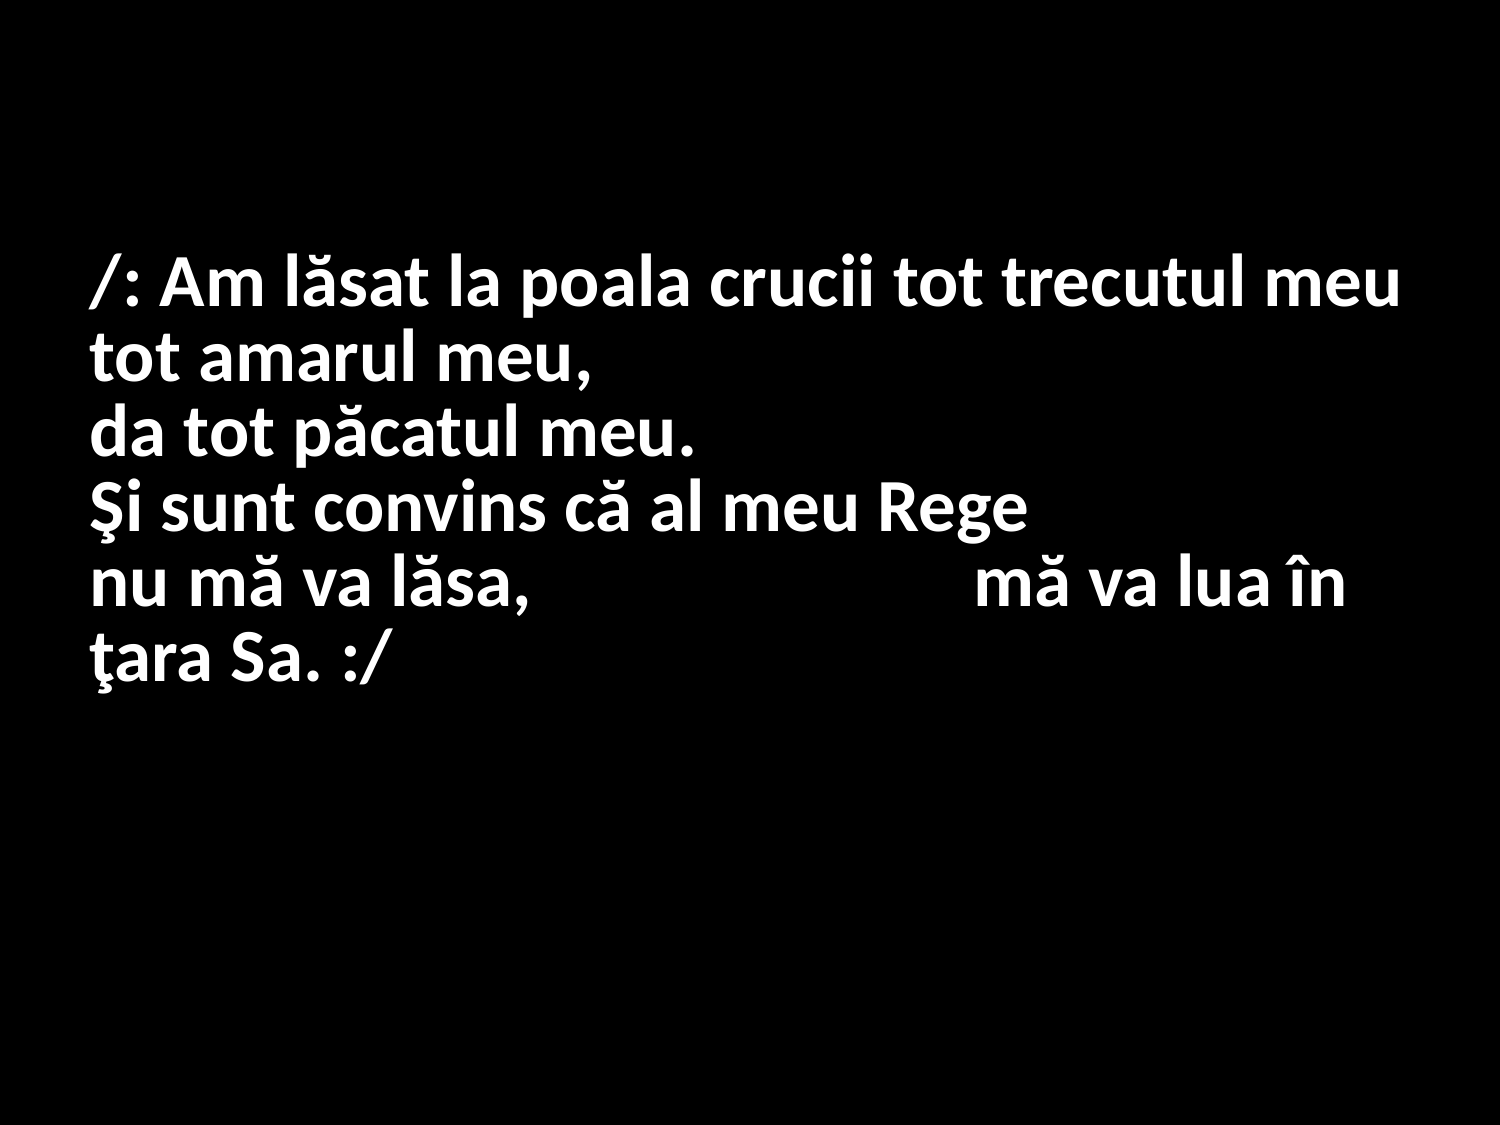

# /: Am lăsat la poala crucii tot trecutul meu tot amarul meu, da tot păcatul meu. Şi sunt convins că al meu Rege nu mă va lăsa, mă va lua în ţara Sa. :/